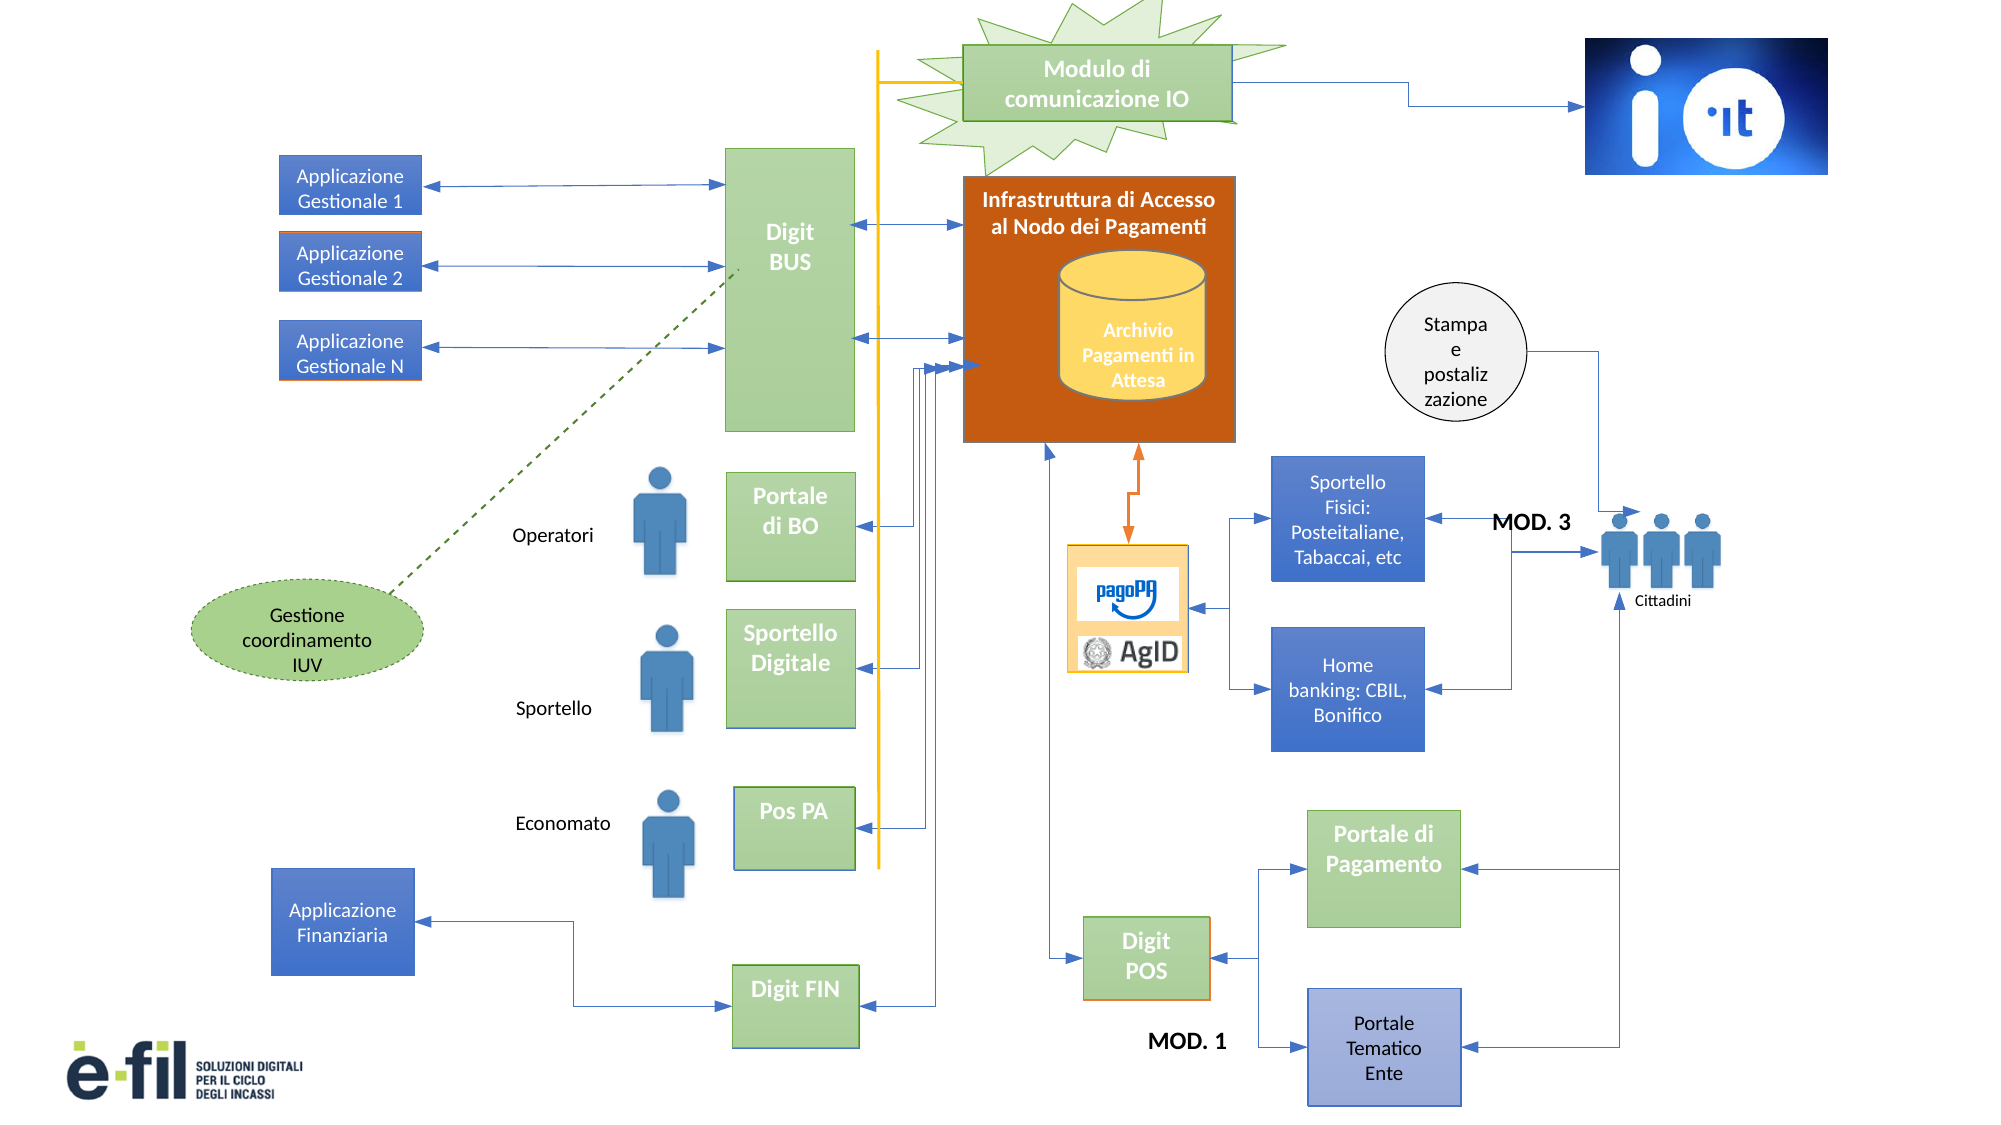

Modulo di comunicazione IO
Digit
BUS
ApplicazioneGestionale 1
Infrastruttura di Accesso al Nodo dei Pagamenti
ApplicazioneGestionale 2
Stampa e postalizzazione
Archivio Pagamenti in Attesa
ApplicazioneGestionale N
Sportello Fisici:
Posteitaliane, Tabaccai, etc
Portale di BO
MOD. 3
Operatori
Nodo
Gestione coordinamento IUV
Cittadini
Sportello Digitale
Home banking: CBIL, Bonifico
Sportello
Pos PA
Economato
Portale di Pagamento
Applicazione Finanziaria
Digit POS
Digit FIN
Portale Tematico
Ente
MOD. 1